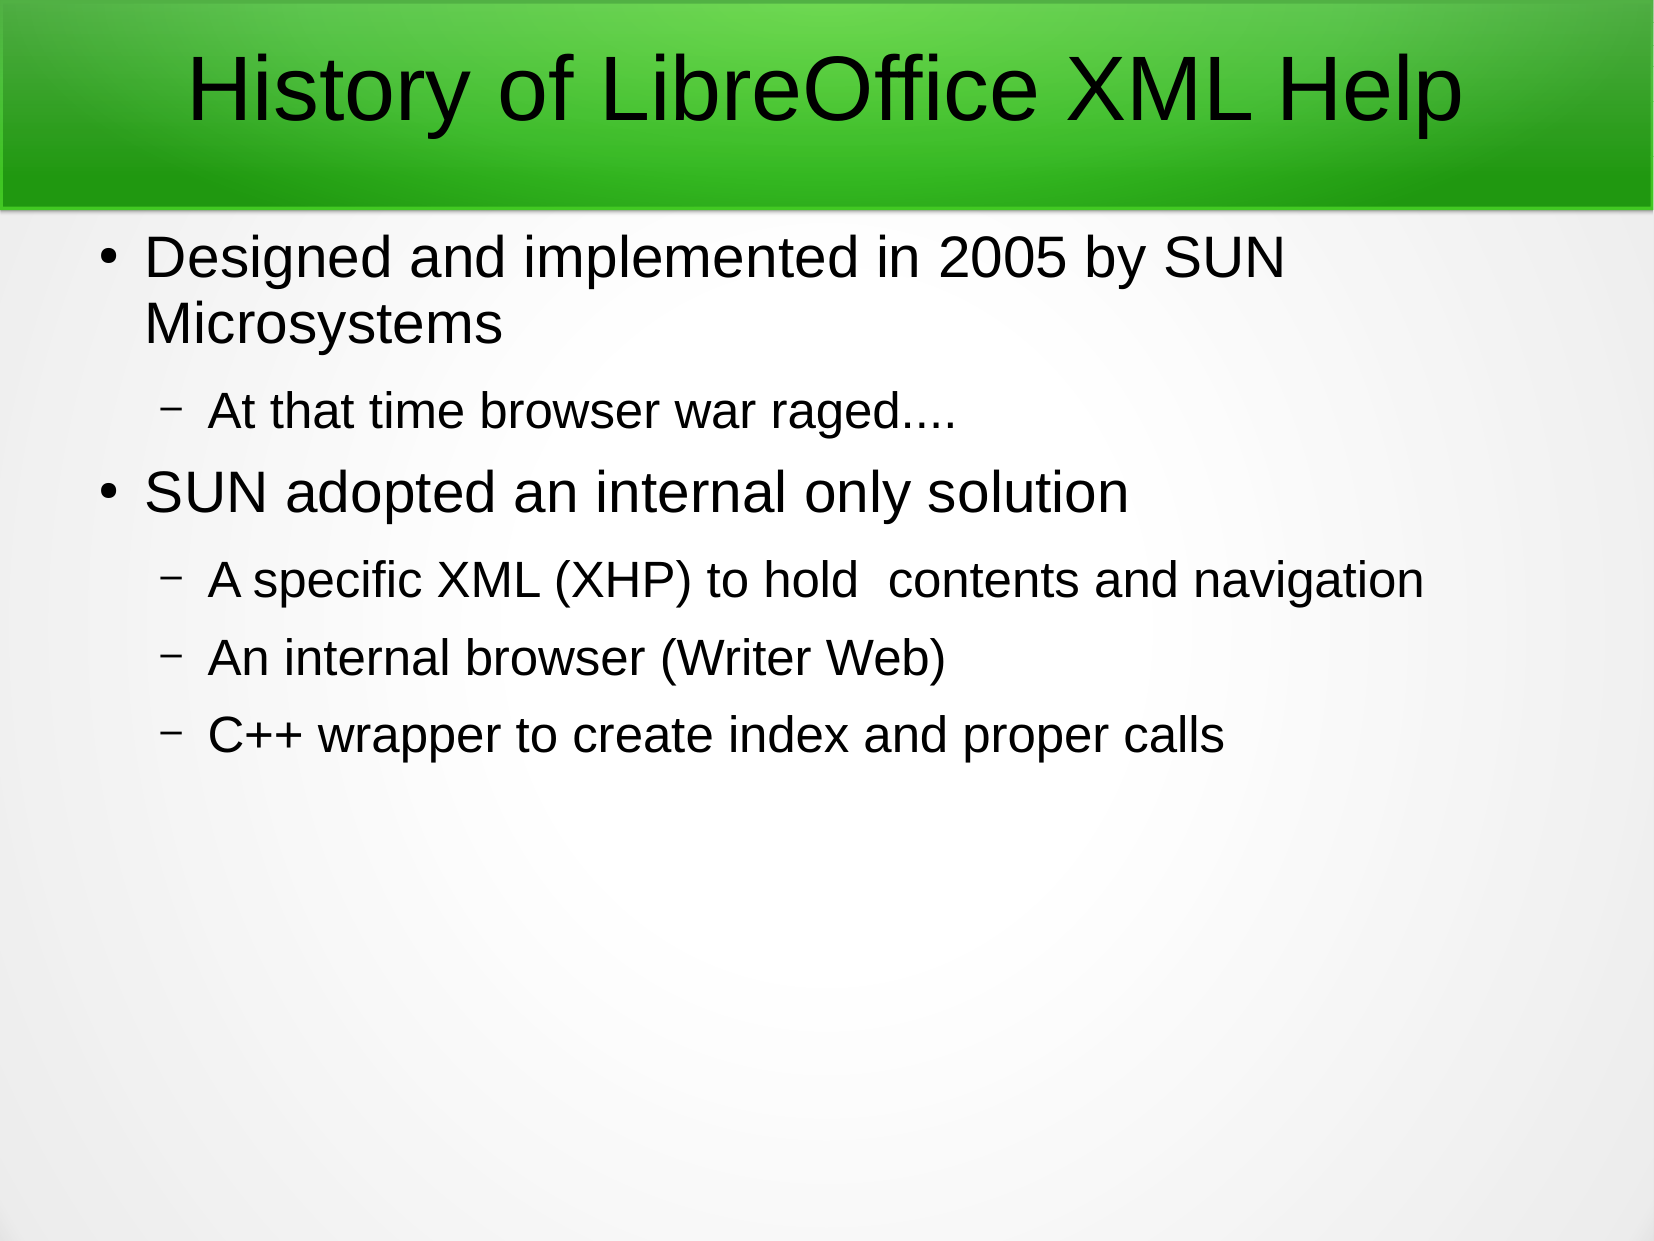

# History of LibreOffice XML Help
Designed and implemented in 2005 by SUN Microsystems
At that time browser war raged....
SUN adopted an internal only solution
A specific XML (XHP) to hold contents and navigation
An internal browser (Writer Web)
C++ wrapper to create index and proper calls